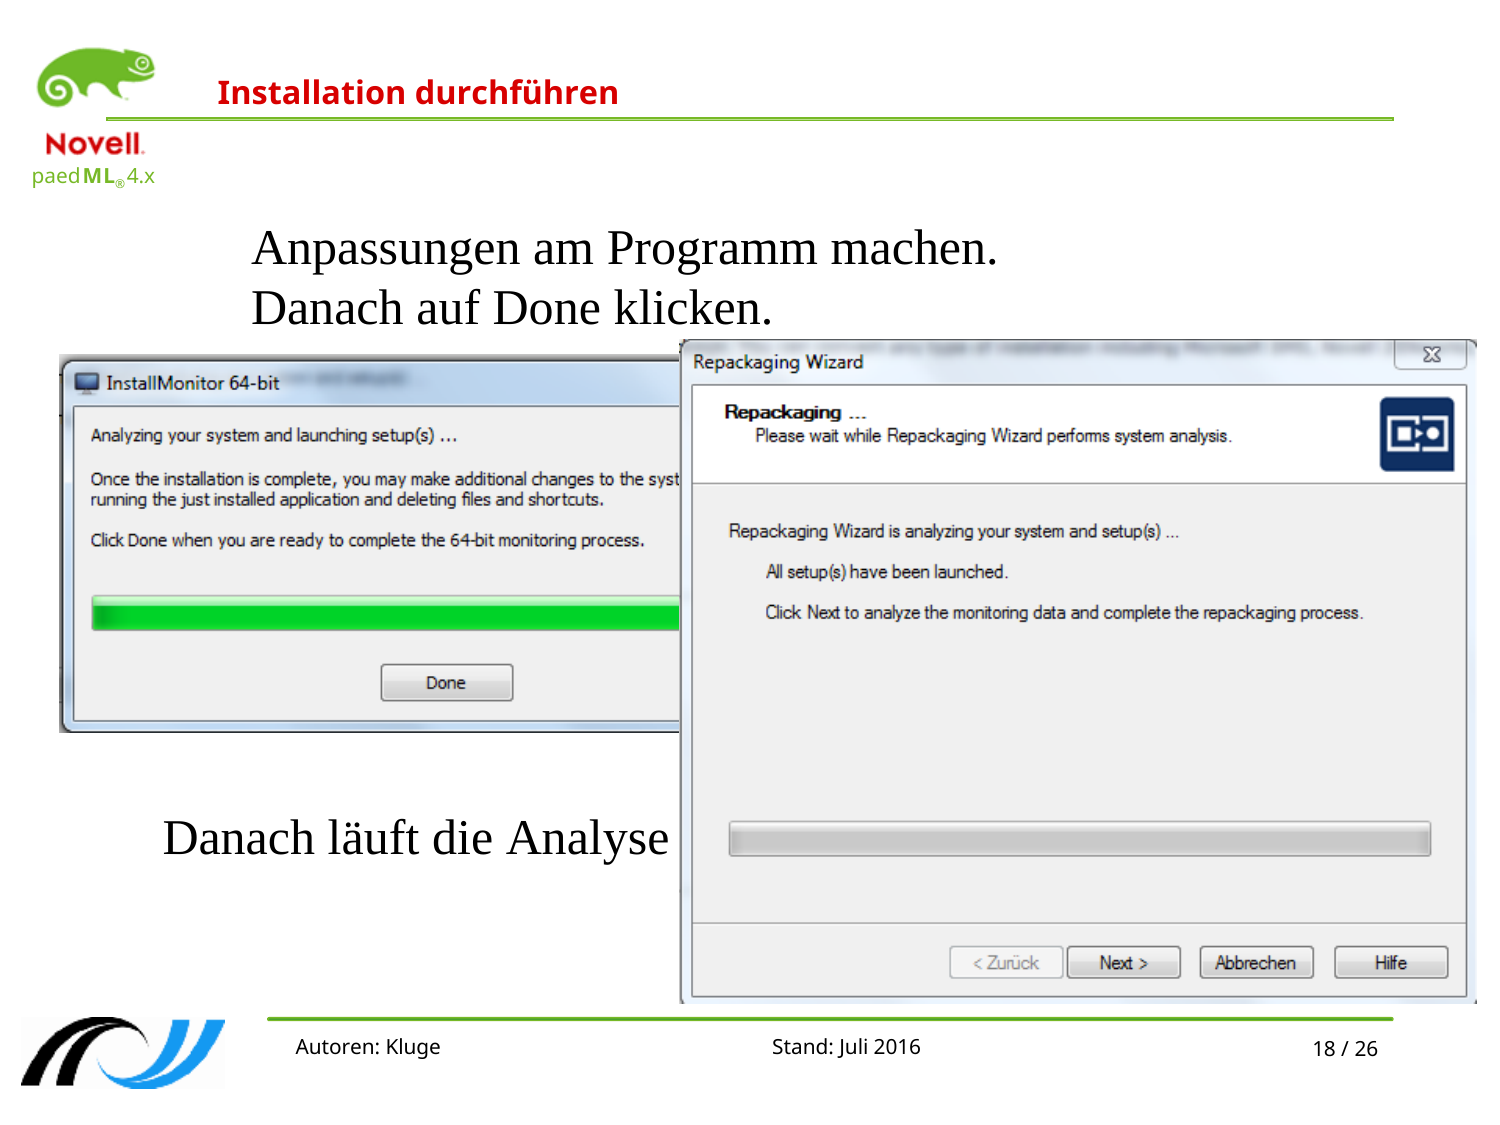

# Installation durchführen
Anpassungen am Programm machen.
Danach auf Done klicken.
Danach läuft die Analyse
Autoren: Kluge
Juli 2016
18